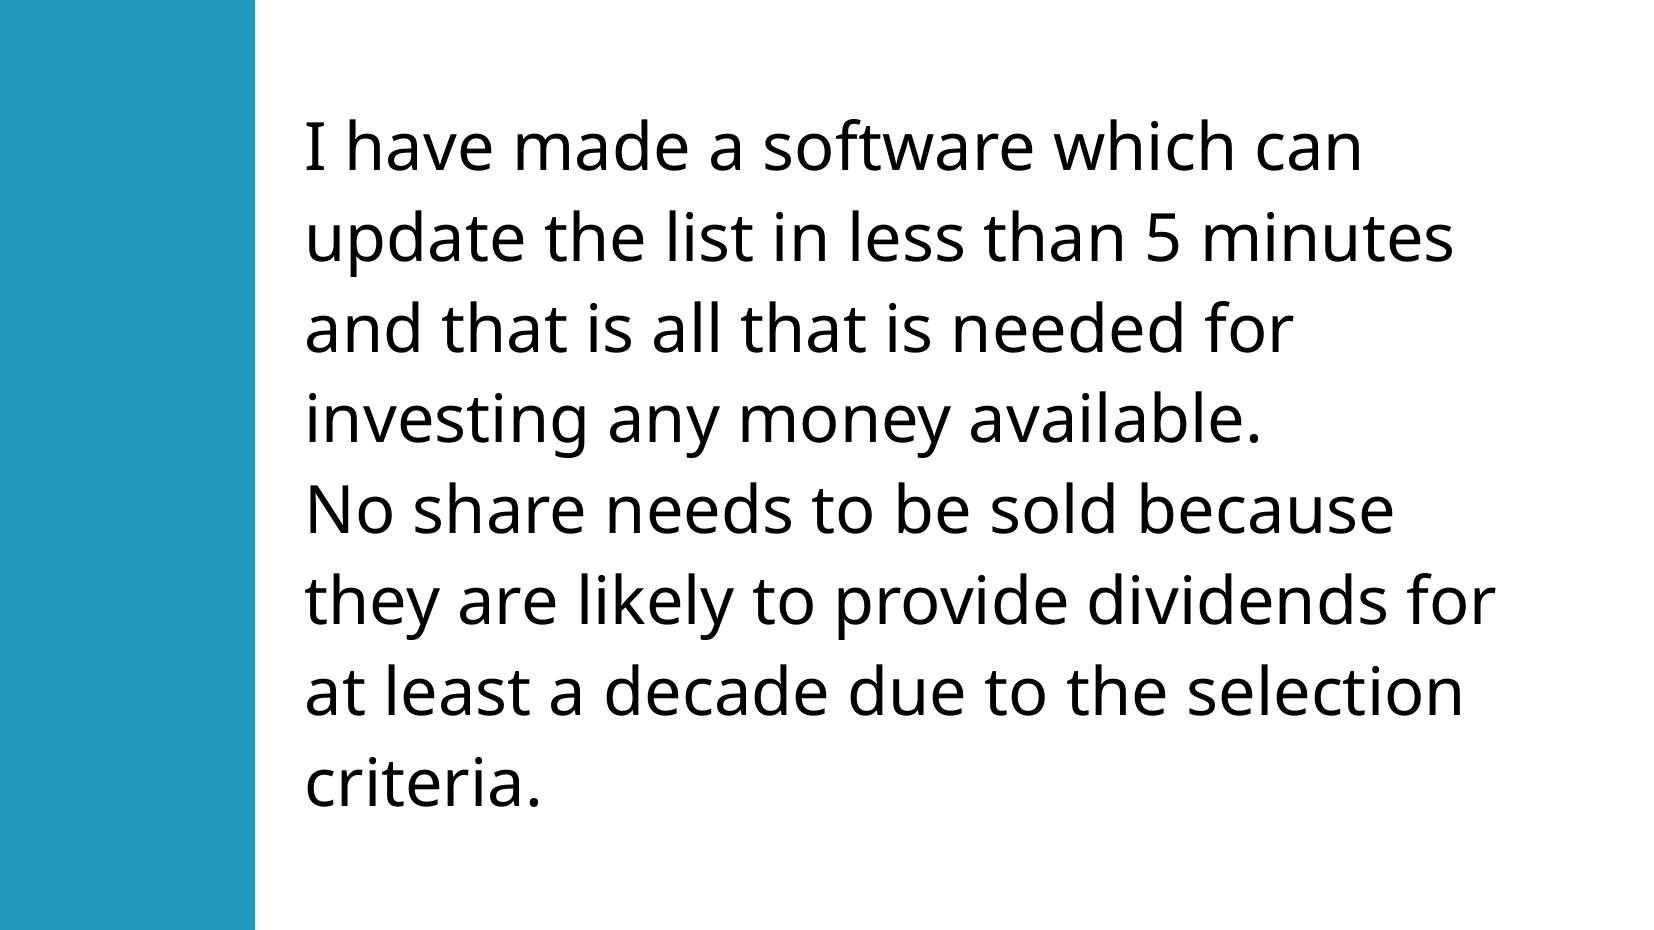

# I have made a software which can update the list in less than 5 minutes and that is all that is needed for investing any money available. No share needs to be sold because they are likely to provide dividends for at least a decade due to the selection criteria.